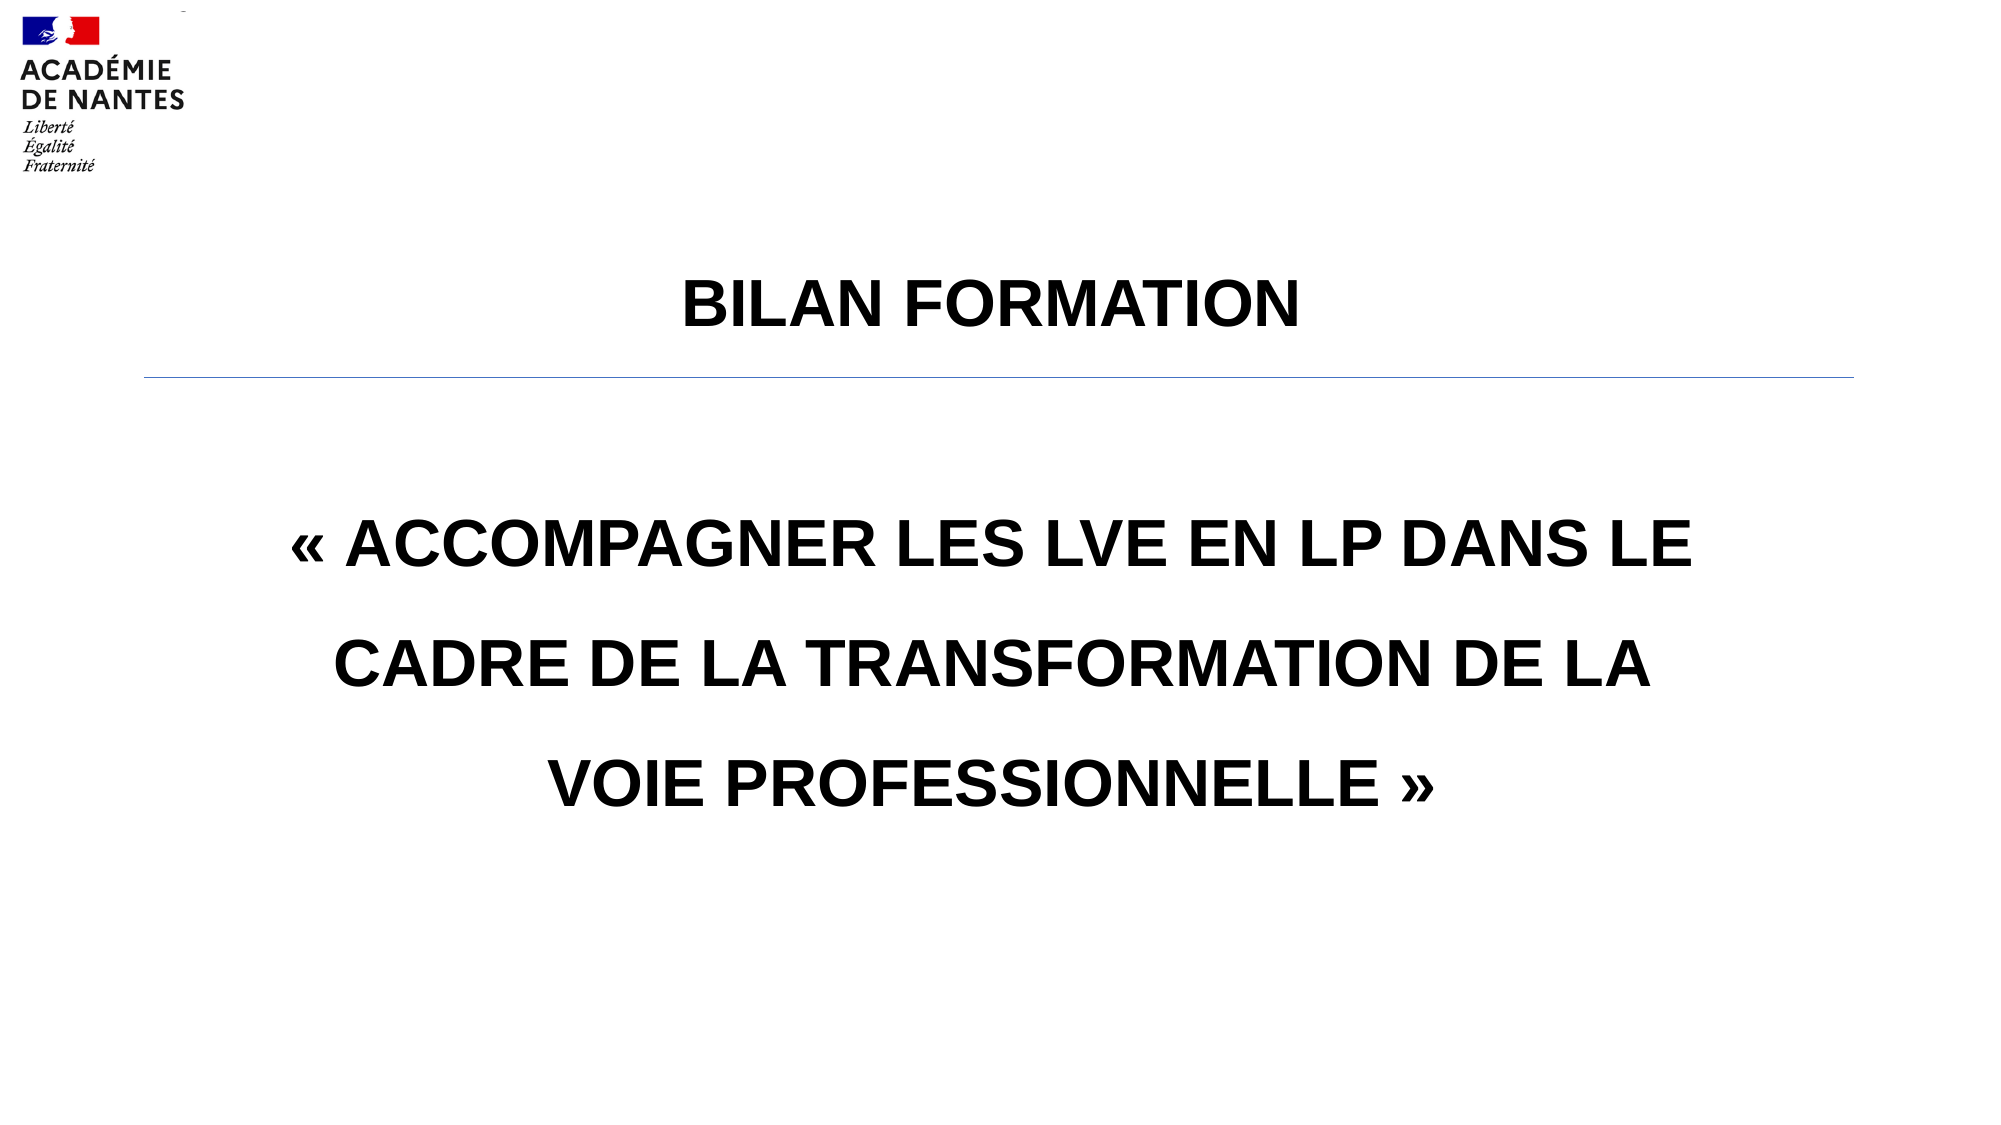

BILAN FORMATION
« ACCOMPAGNER LES LVE EN LP DANS LE CADRE DE LA TRANSFORMATION DE LA VOIE PROFESSIONNELLE »